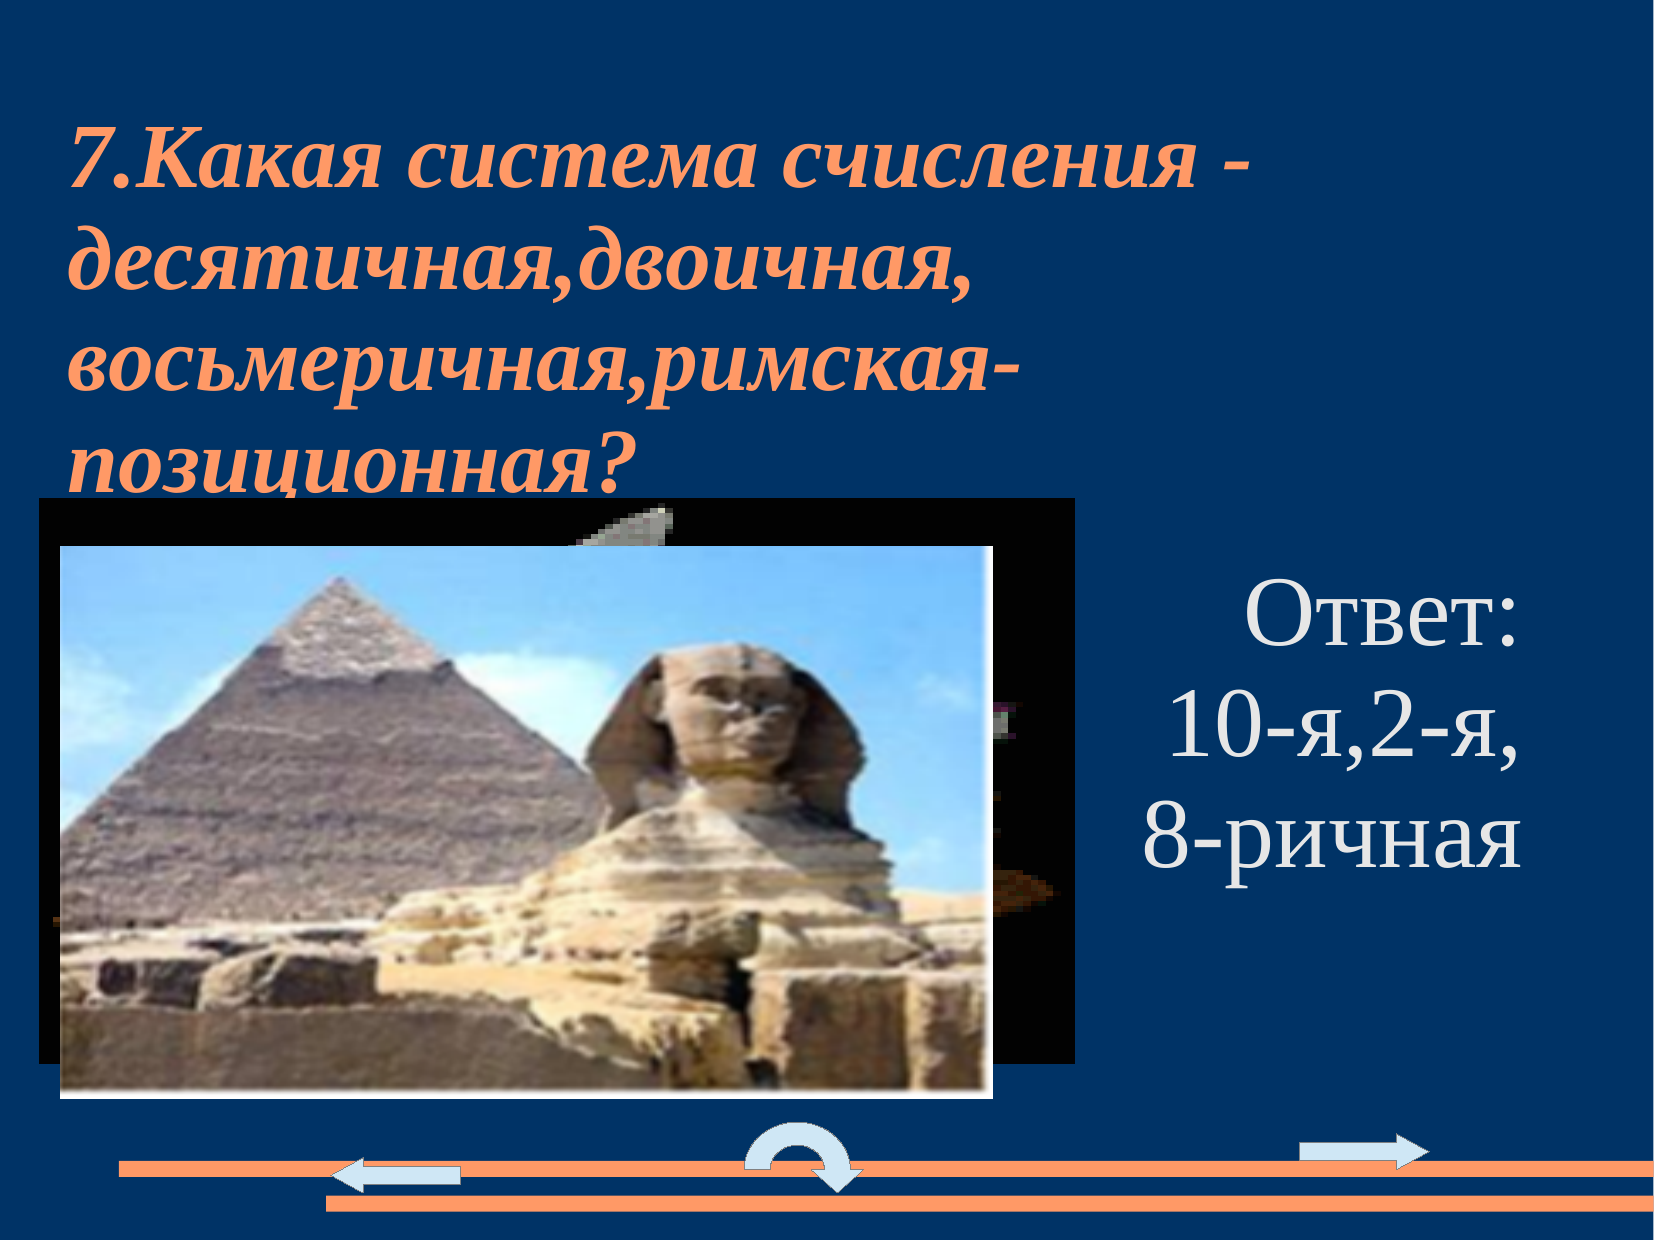

# 7.Какая система счисления -десятичная,двоичная, восьмеричная,римская-позиционная?
Ответ:
10-я,2-я,
8-ричная